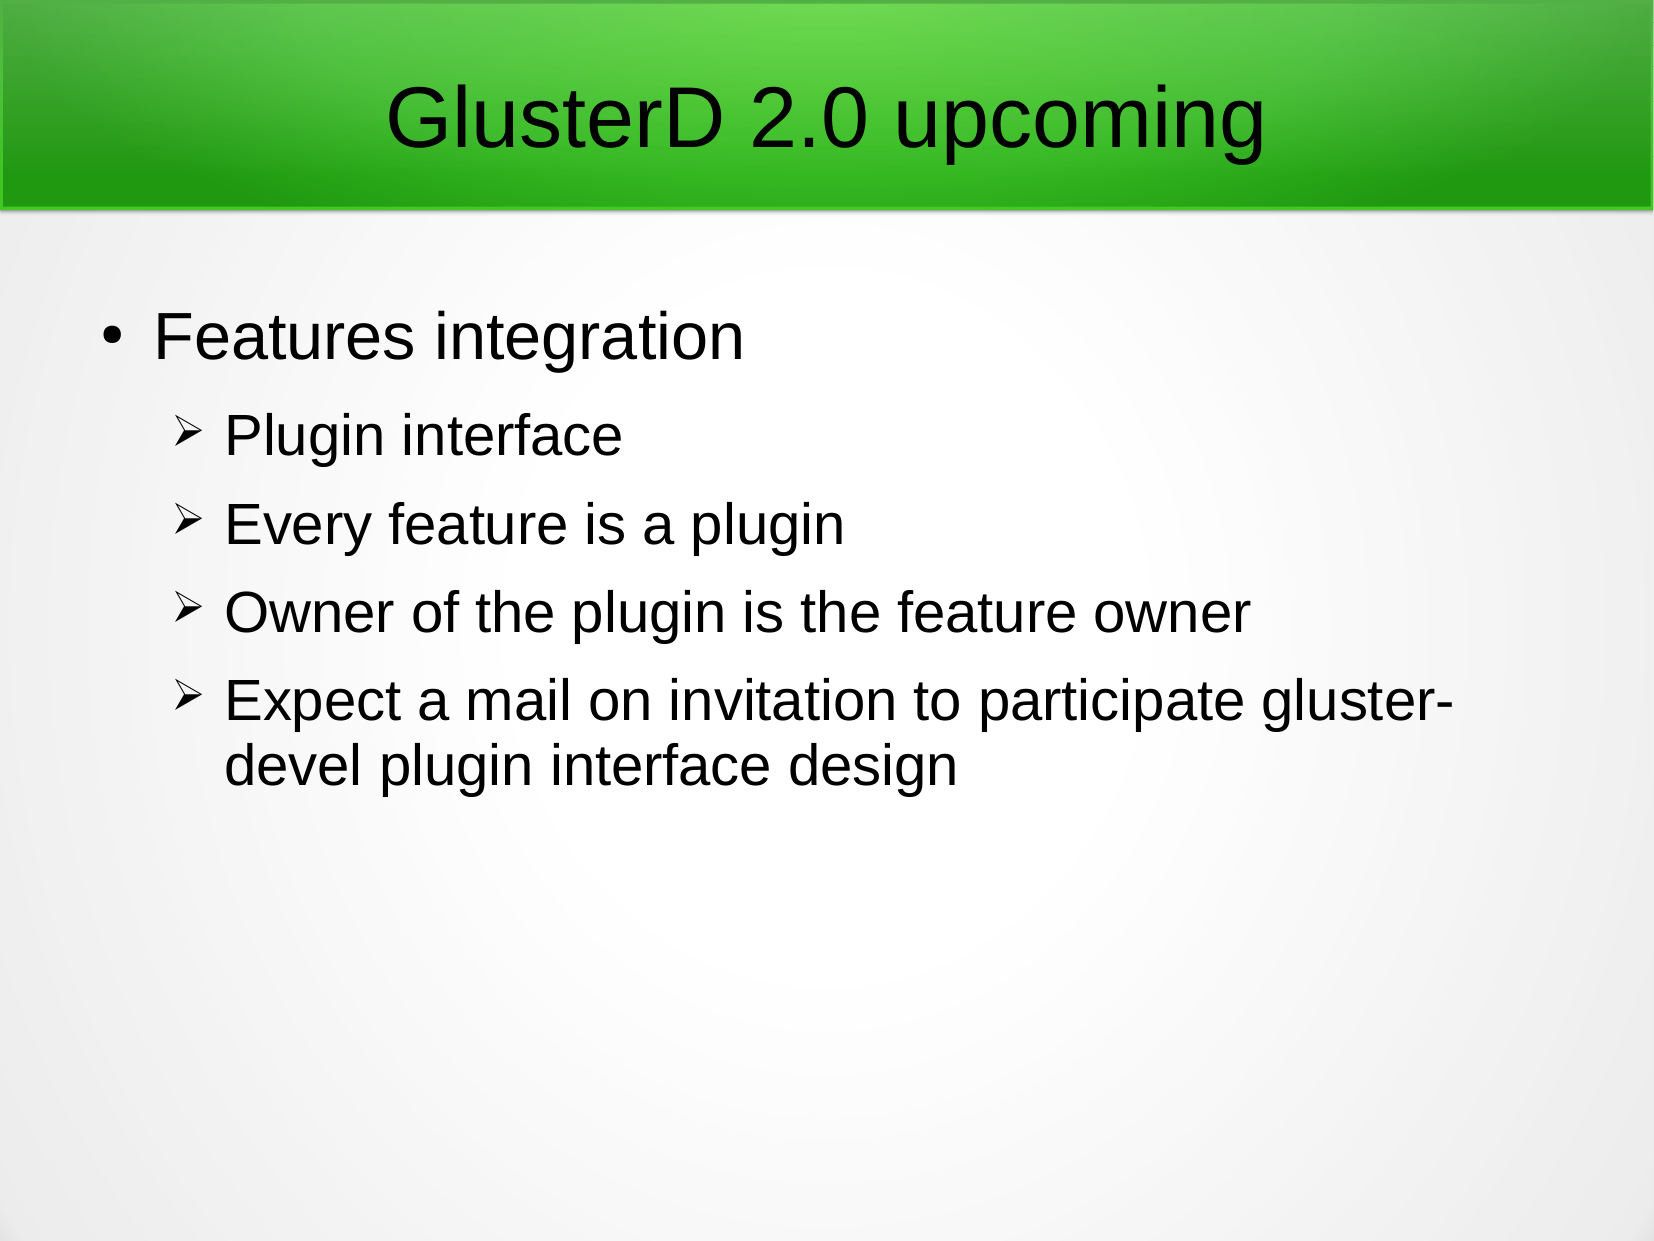

# GlusterD 2.0 upcoming
Features integration
Plugin interface
Every feature is a plugin
Owner of the plugin is the feature owner
Expect a mail on invitation to participate gluster-devel plugin interface design